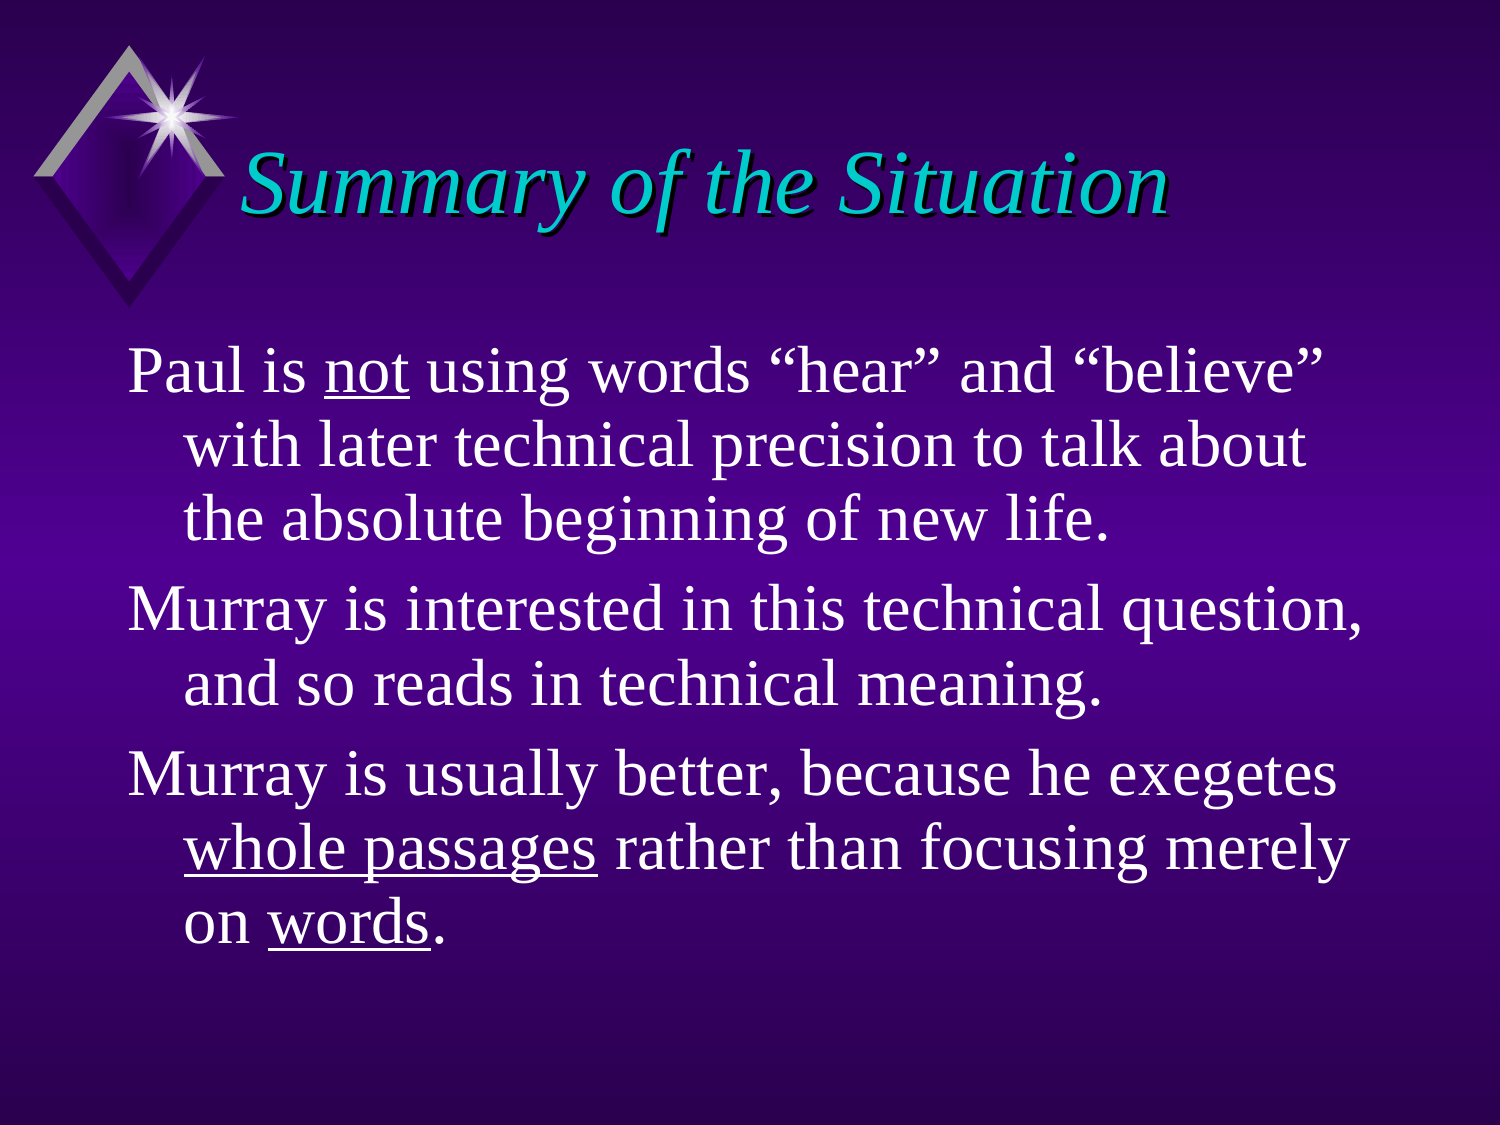

# Summary of the Situation
Paul is not using words “hear” and “believe” with later technical precision to talk about the absolute beginning of new life.
Murray is interested in this technical question, and so reads in technical meaning.
Murray is usually better, because he exegetes whole passages rather than focusing merely on words.